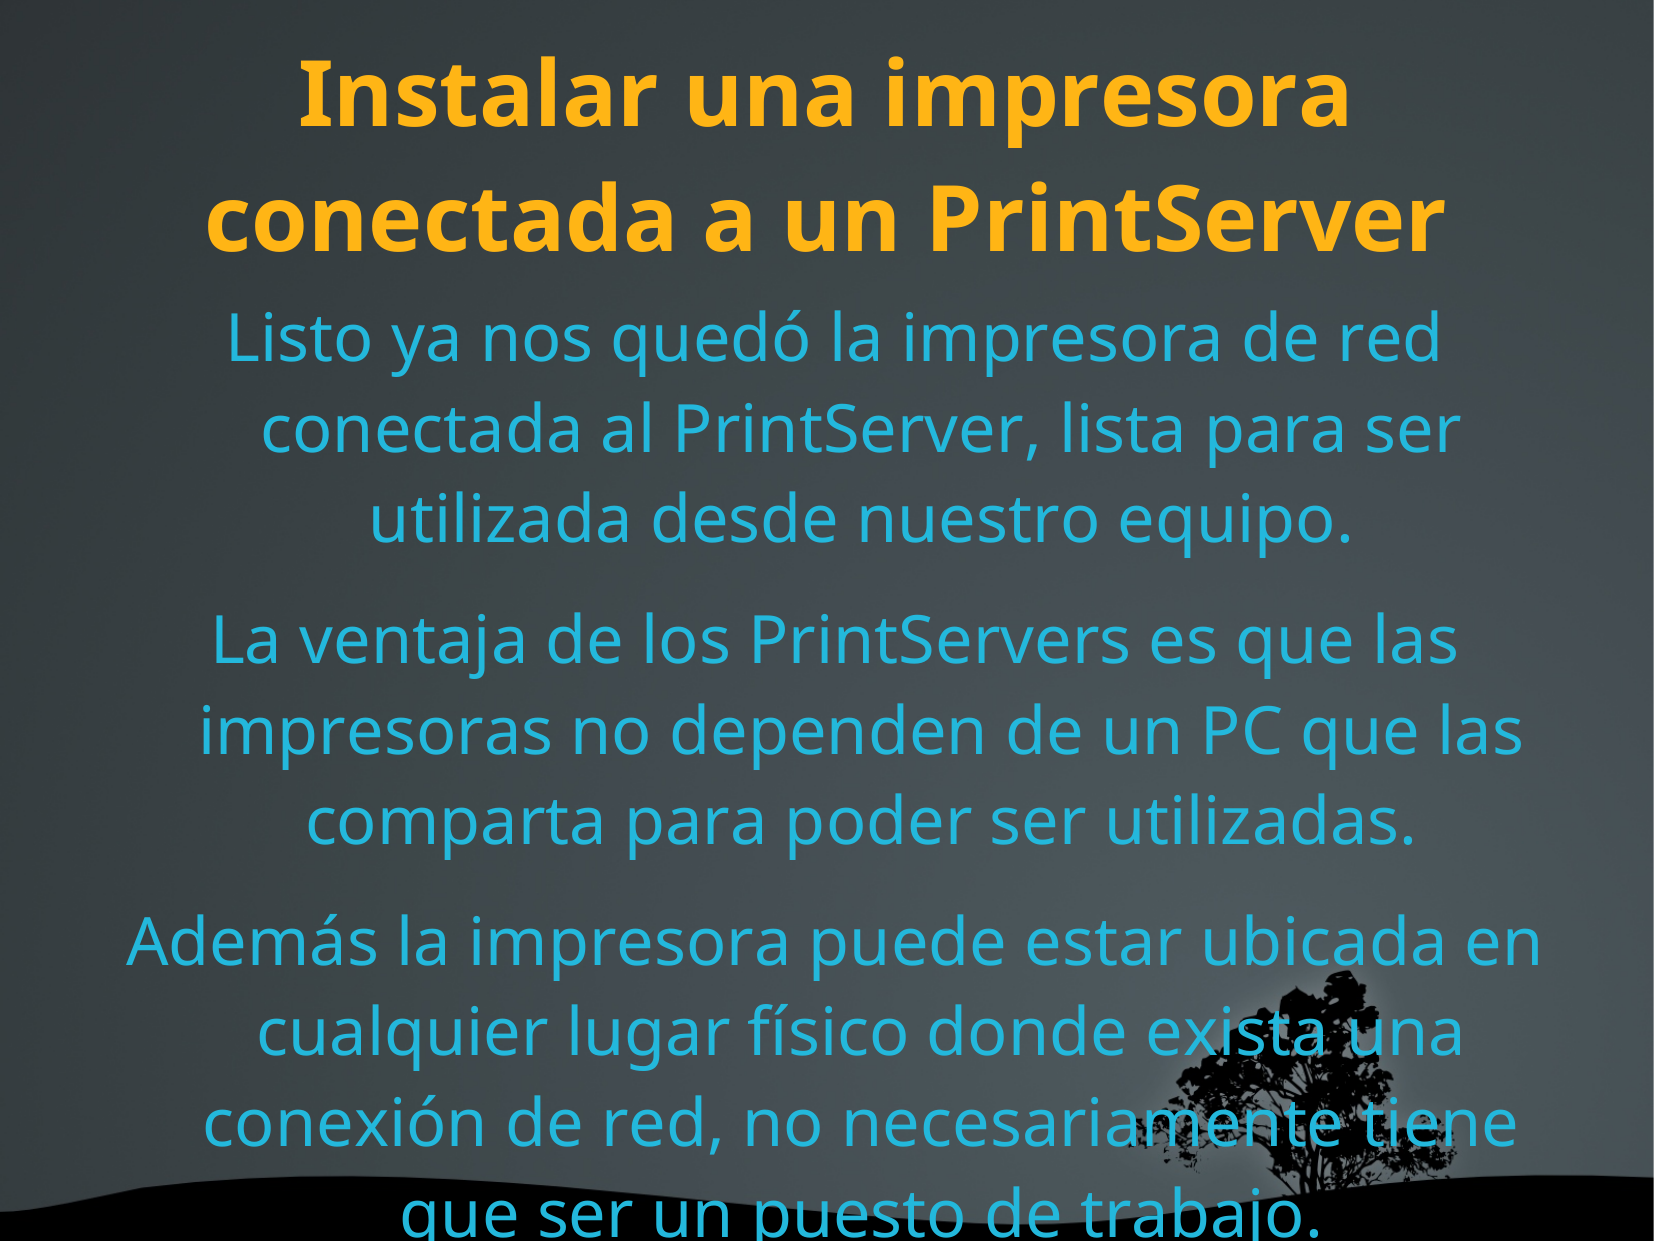

# Instalar una impresora conectada a un PrintServer
Listo ya nos quedó la impresora de red conectada al PrintServer, lista para ser utilizada desde nuestro equipo.
La ventaja de los PrintServers es que las impresoras no dependen de un PC que las comparta para poder ser utilizadas.
Además la impresora puede estar ubicada en cualquier lugar físico donde exista una conexión de red, no necesariamente tiene que ser un puesto de trabajo.